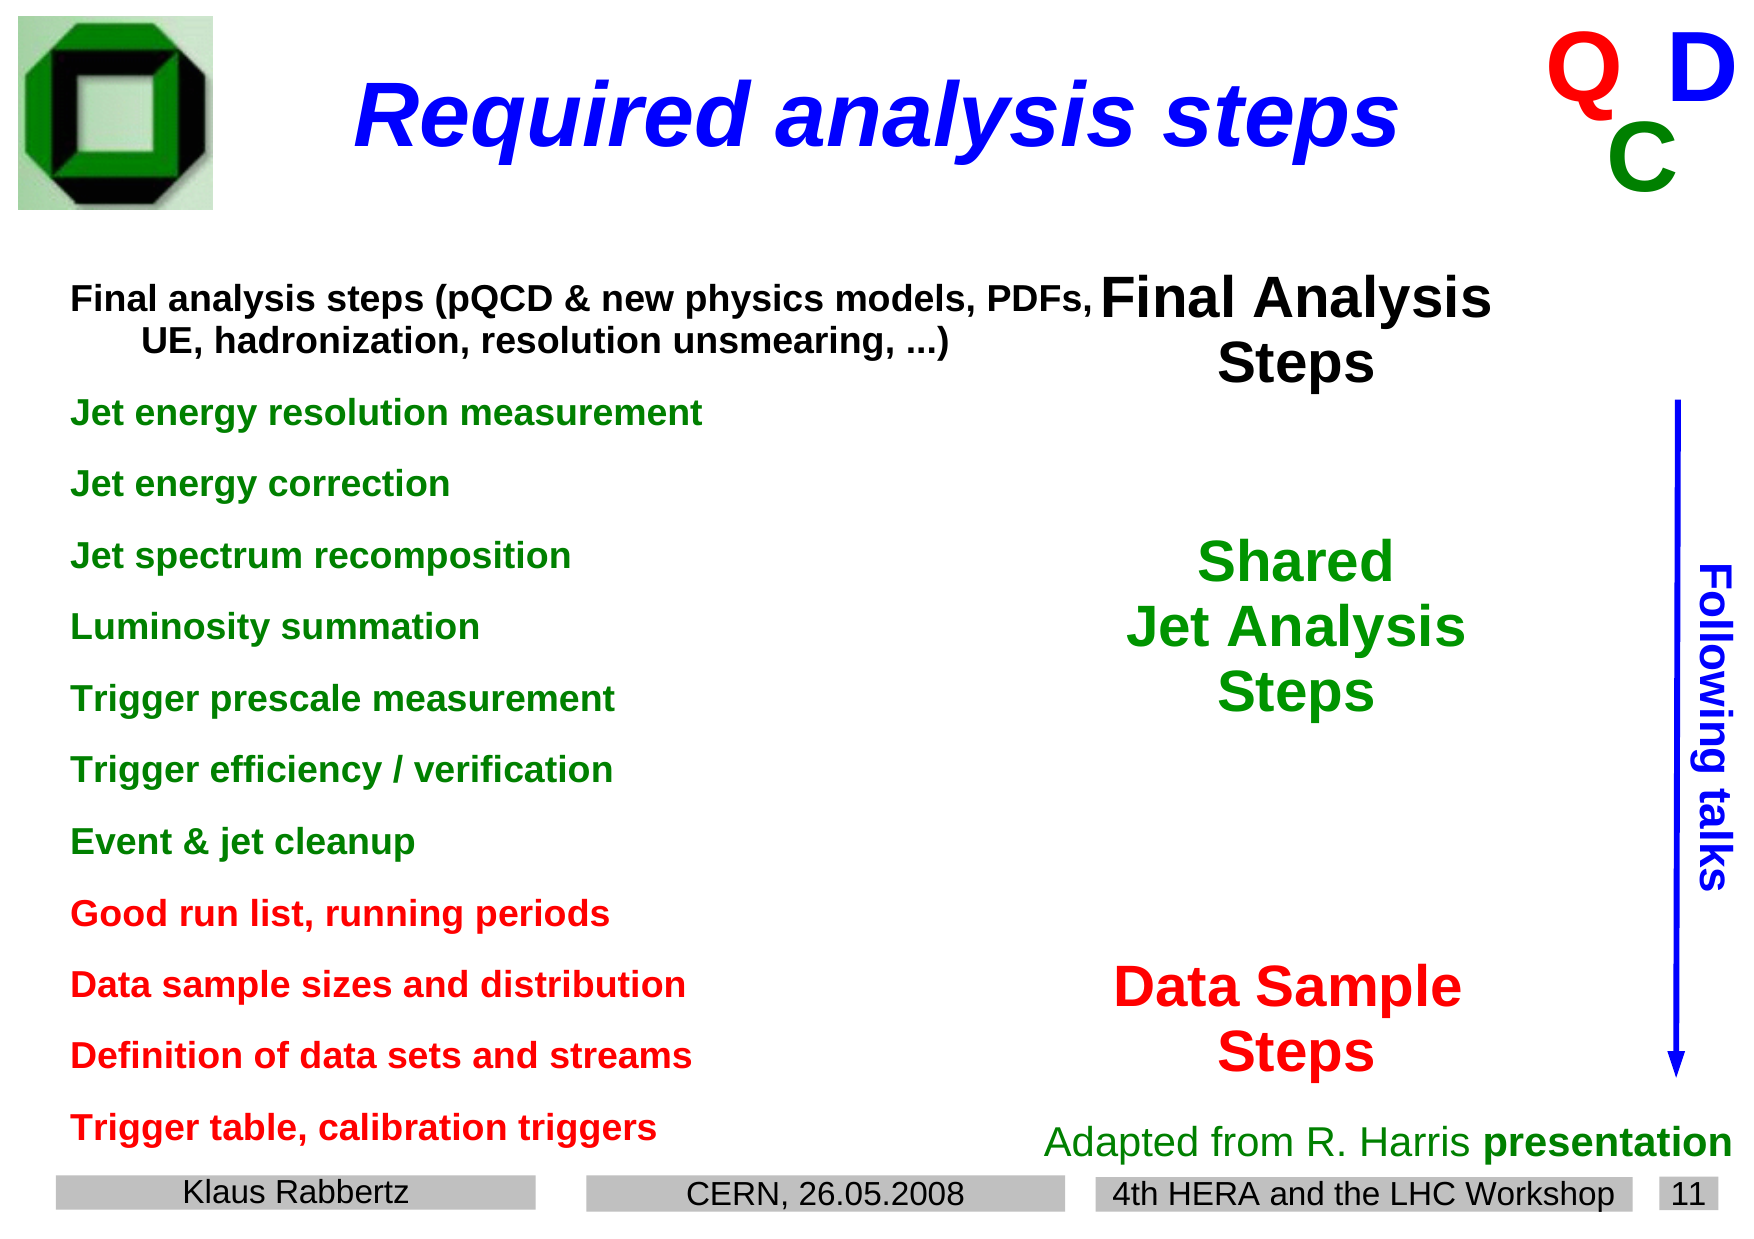

# Required analysis steps
Final Analysis
Steps
Final analysis steps (pQCD & new physics models, PDFs, UE, hadronization, resolution unsmearing, ...)
Jet energy resolution measurement
Jet energy correction
Jet spectrum recomposition
Luminosity summation
Trigger prescale measurement
Trigger efficiency / verification
Event & jet cleanup
Good run list, running periods
Data sample sizes and distribution
Definition of data sets and streams
Trigger table, calibration triggers
Shared
Jet Analysis
Steps
Following talks
Data Sample
Steps
Adapted from R. Harris presentation